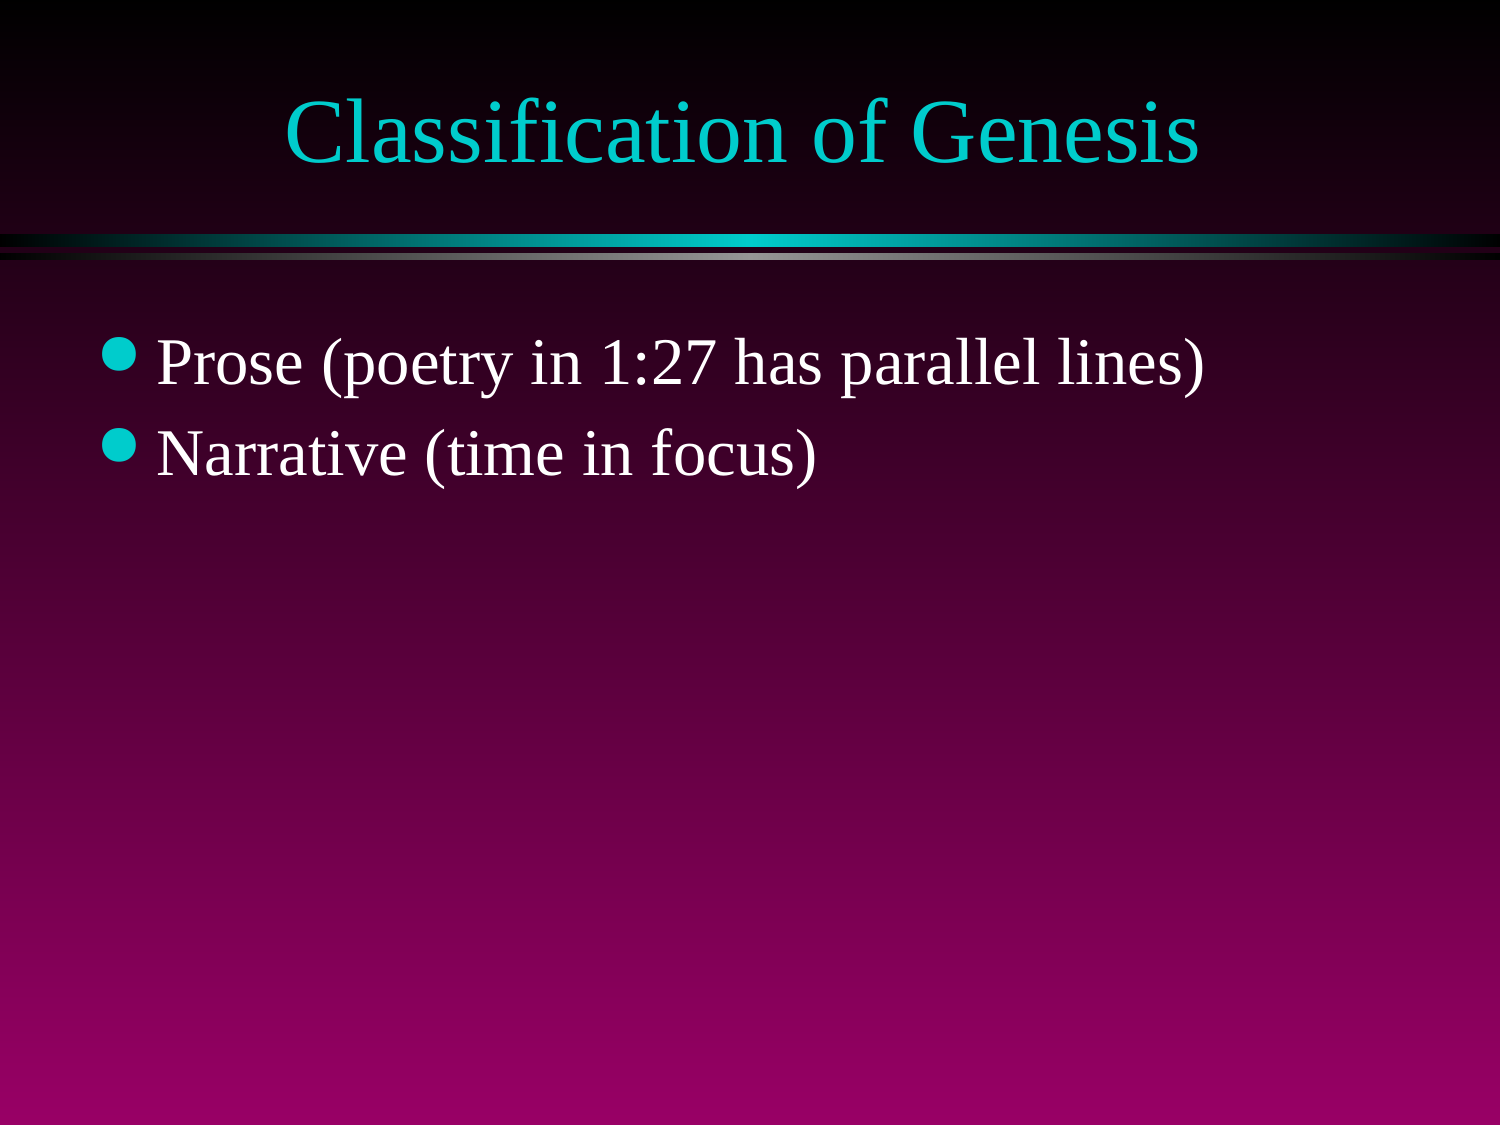

# Classification of Genesis
Prose (poetry in 1:27 has parallel lines)
Narrative (time in focus)